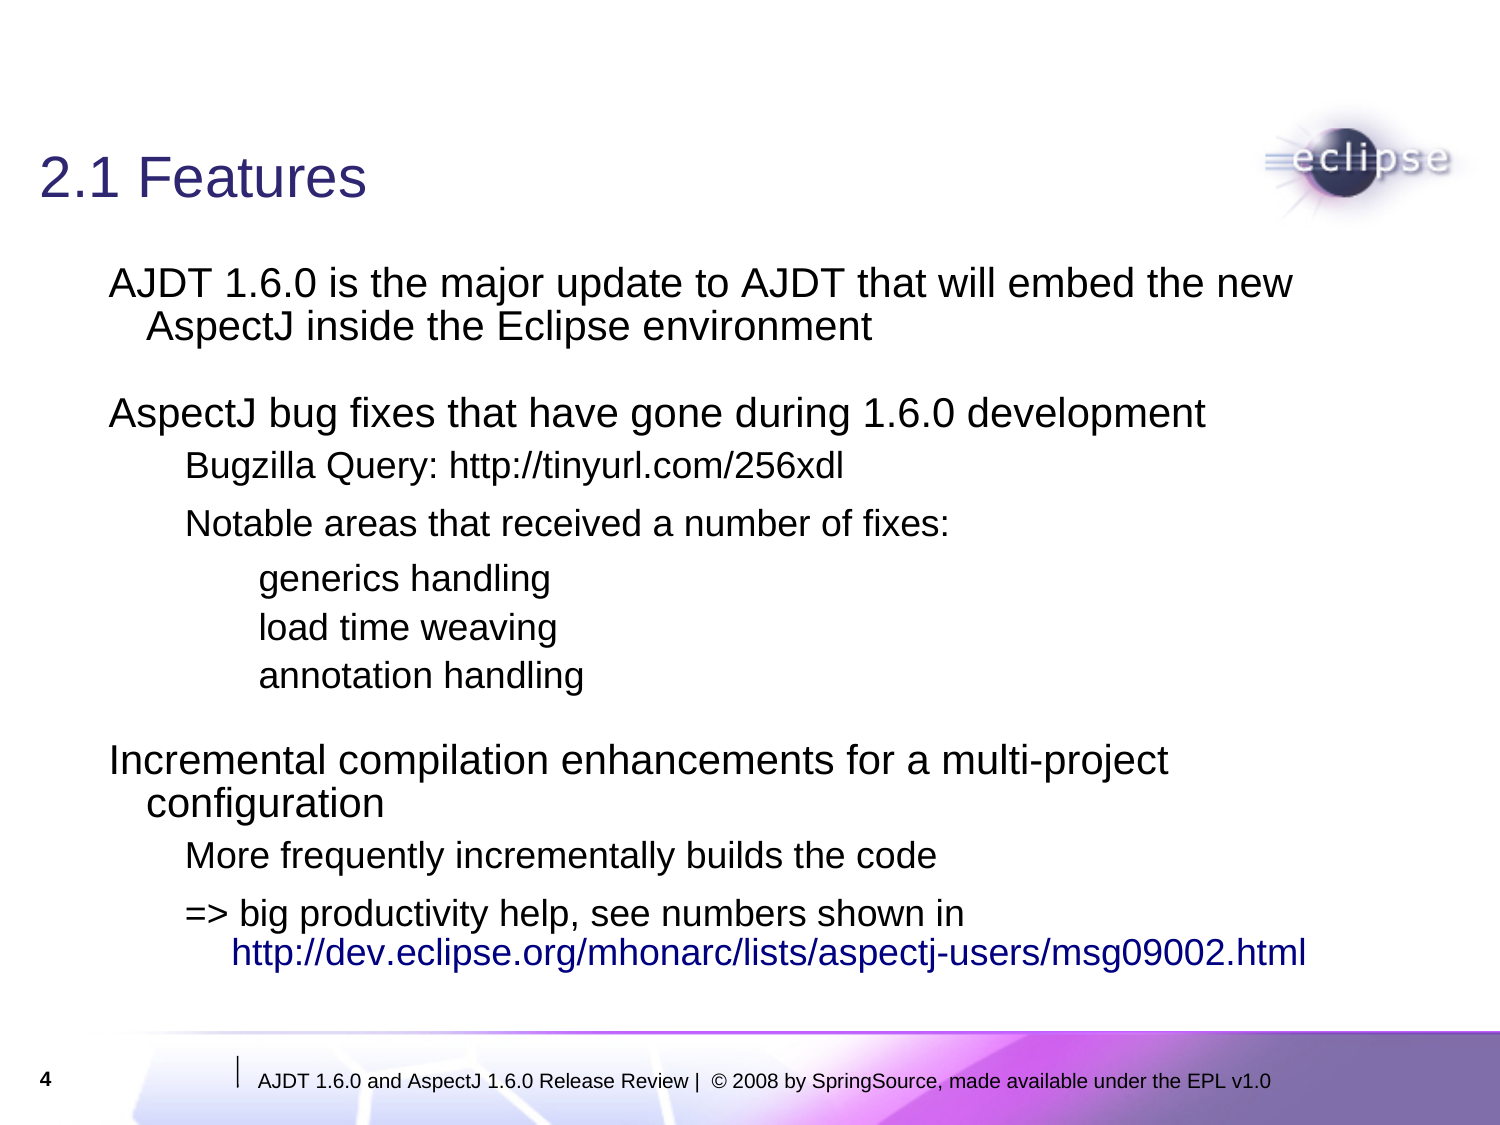

# 2.1 Features
AJDT 1.6.0 is the major update to AJDT that will embed the new AspectJ inside the Eclipse environment
AspectJ bug fixes that have gone during 1.6.0 development
Bugzilla Query: http://tinyurl.com/256xdl
Notable areas that received a number of fixes:
generics handling
load time weaving
annotation handling
Incremental compilation enhancements for a multi-project configuration
More frequently incrementally builds the code
=> big productivity help, see numbers shown in http://dev.eclipse.org/mhonarc/lists/aspectj-users/msg09002.html
4